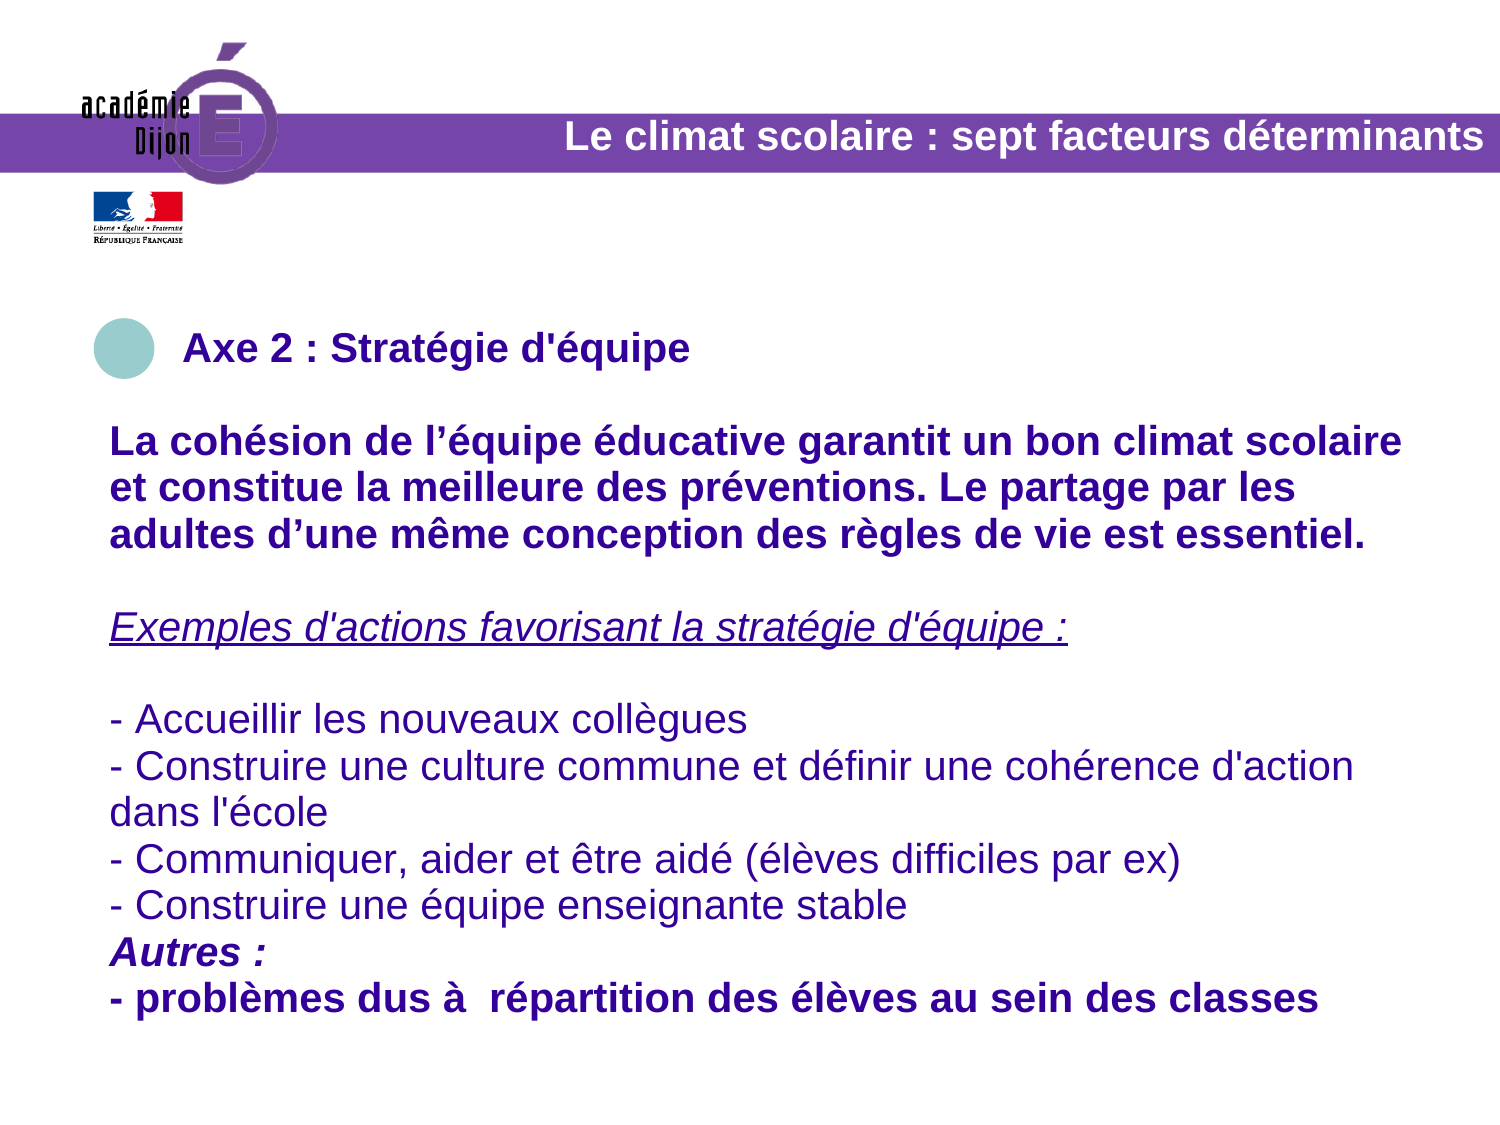

Le climat scolaire : sept facteurs déterminants
	Axe 2 : Stratégie d'équipe
La cohésion de l’équipe éducative garantit un bon climat scolaire et constitue la meilleure des préventions. Le partage par les adultes d’une même conception des règles de vie est essentiel.
Exemples d'actions favorisant la stratégie d'équipe :
- Accueillir les nouveaux collègues
- Construire une culture commune et définir une cohérence d'action dans l'école
- Communiquer, aider et être aidé (élèves difficiles par ex)
- Construire une équipe enseignante stable
Autres :
- problèmes dus à répartition des élèves au sein des classes